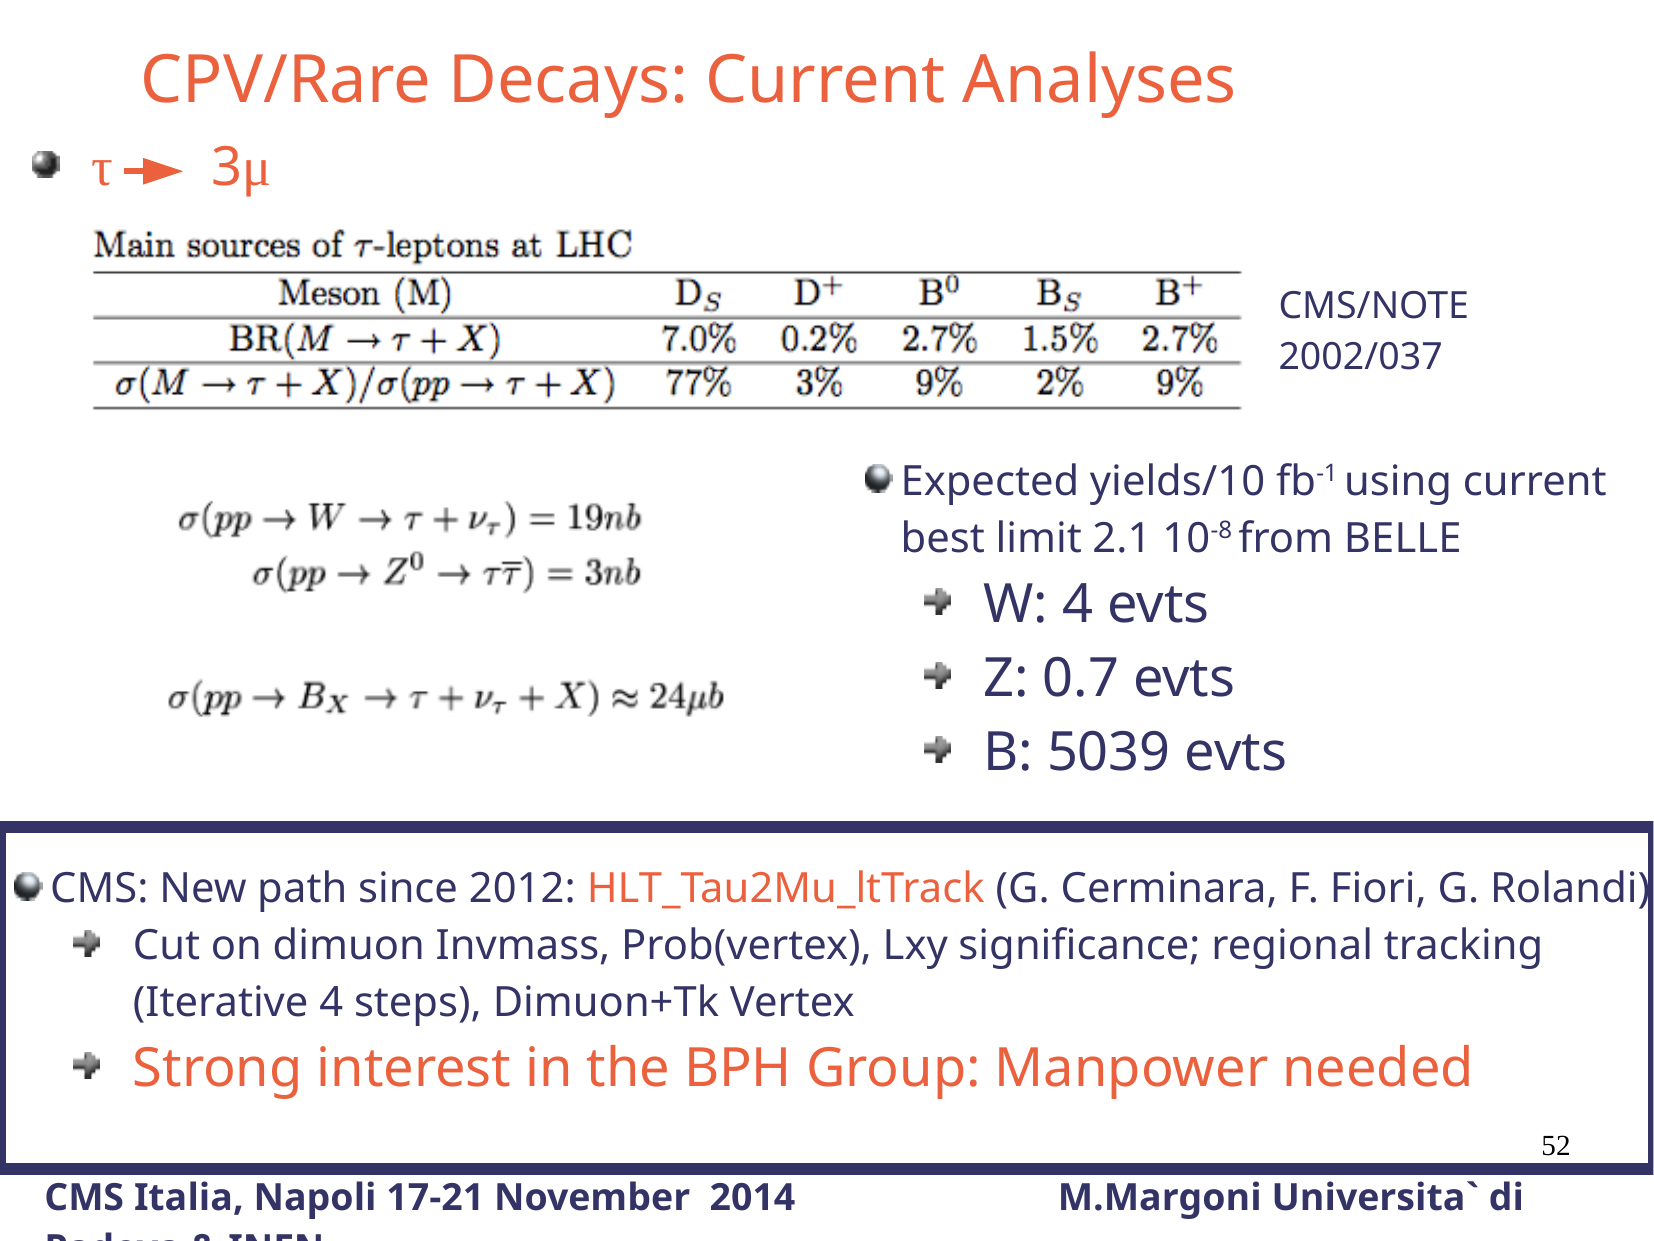

CPV/Rare Decays: Current Analyses
τ 3μ
CMS/NOTE 2002/037
Expected yields/10 fb-1 using current
best limit 2.1 10-8 from BELLE
W: 4 evts
Z: 0.7 evts
B: 5039 evts
CMS: New path since 2012: HLT_Tau2Mu_ltTrack (G. Cerminara, F. Fiori, G. Rolandi)
Cut on dimuon Invmass, Prob(vertex), Lxy significance; regional tracking (Iterative 4 steps), Dimuon+Tk Vertex
Strong interest in the BPH Group: Manpower needed
52
CMS Italia, Napoli 17-21 November 2014 M.Margoni Universita` di Padova & INFN